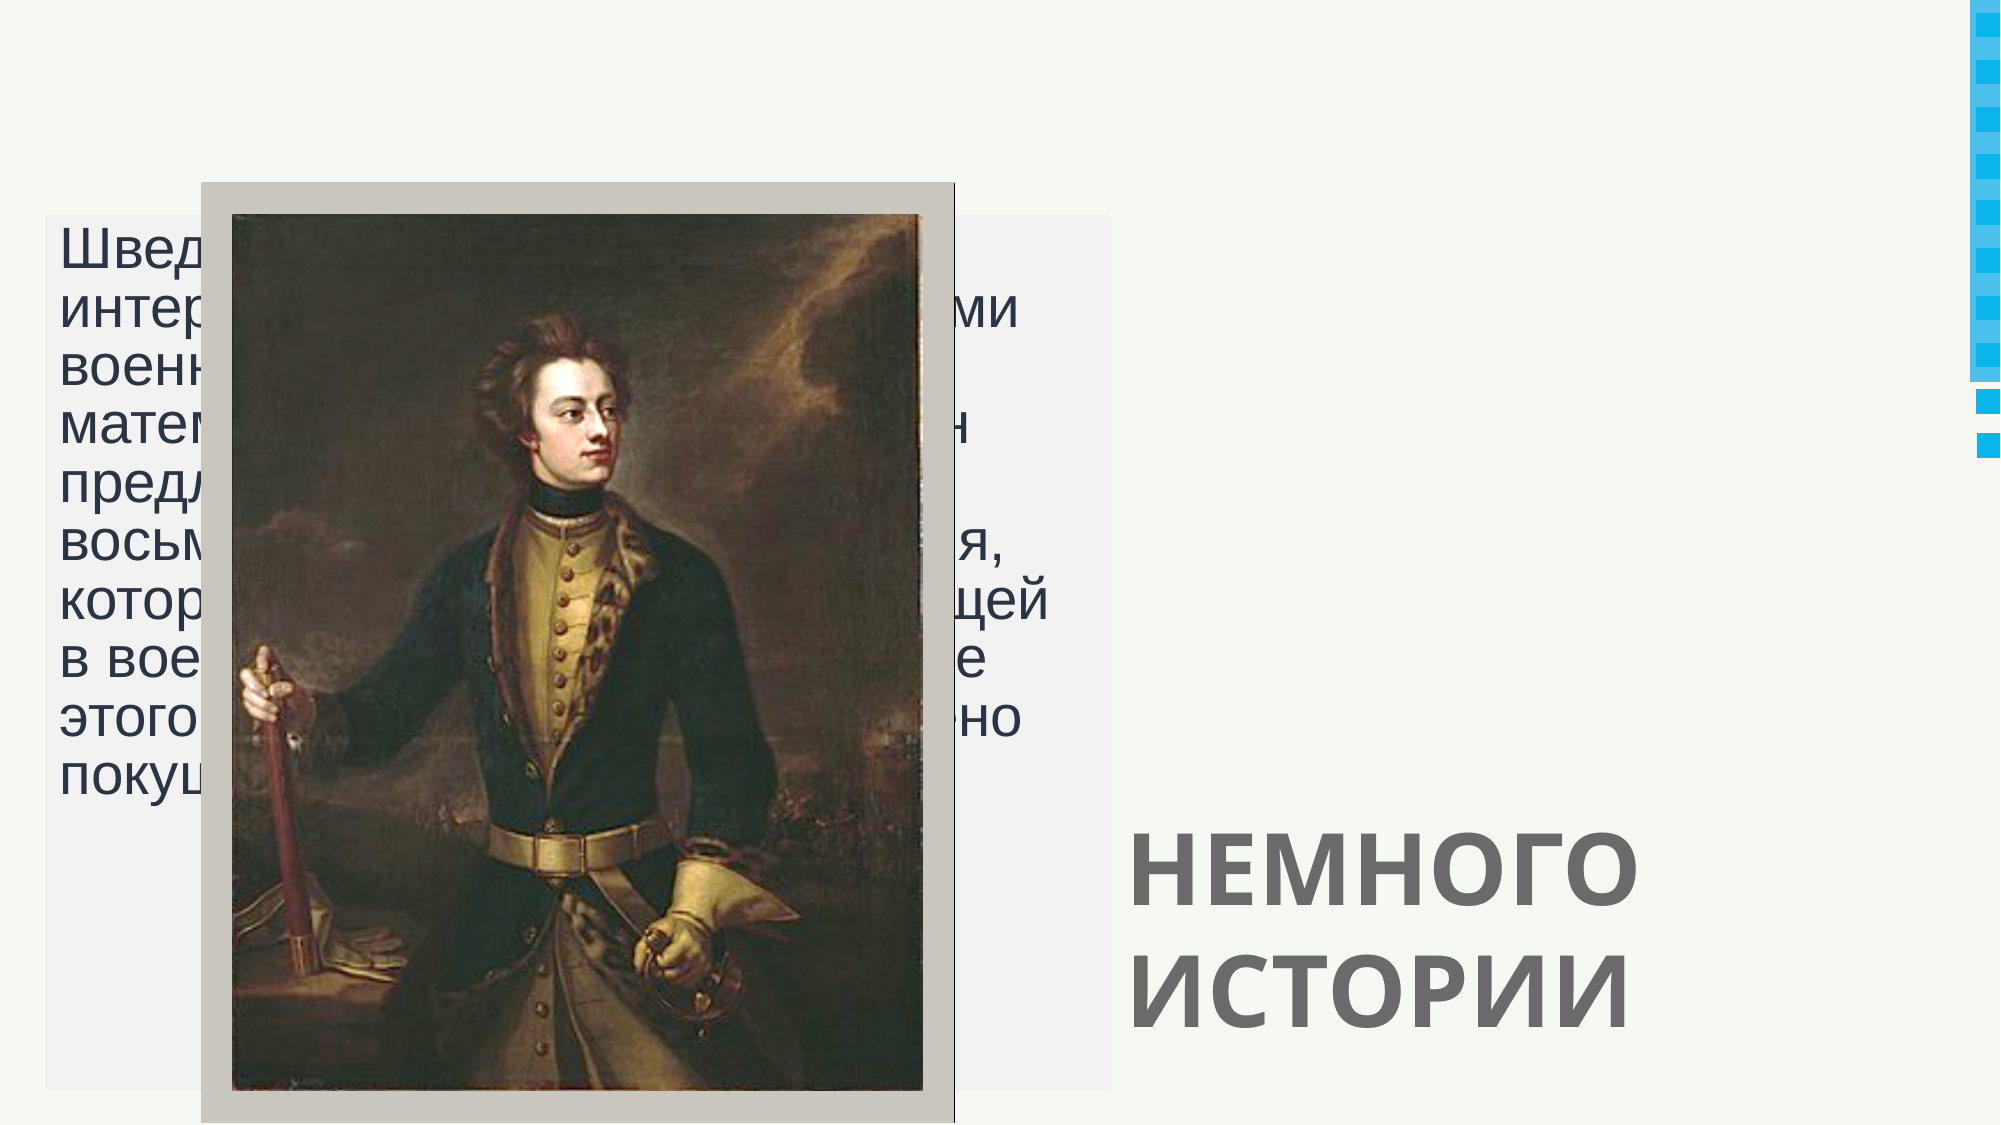

НЕМНОГО ИСТОРИИ
# Шведский король Карл XII интересовался разными аспектами военного дела, в том числе математическими. В 1716 году он предложил перейти на новую восьмеричную систему счисления, которую находил более подходящей в военном ремесле. Вскоре после этого на Карла XII было совершено покушение, и он погиб.